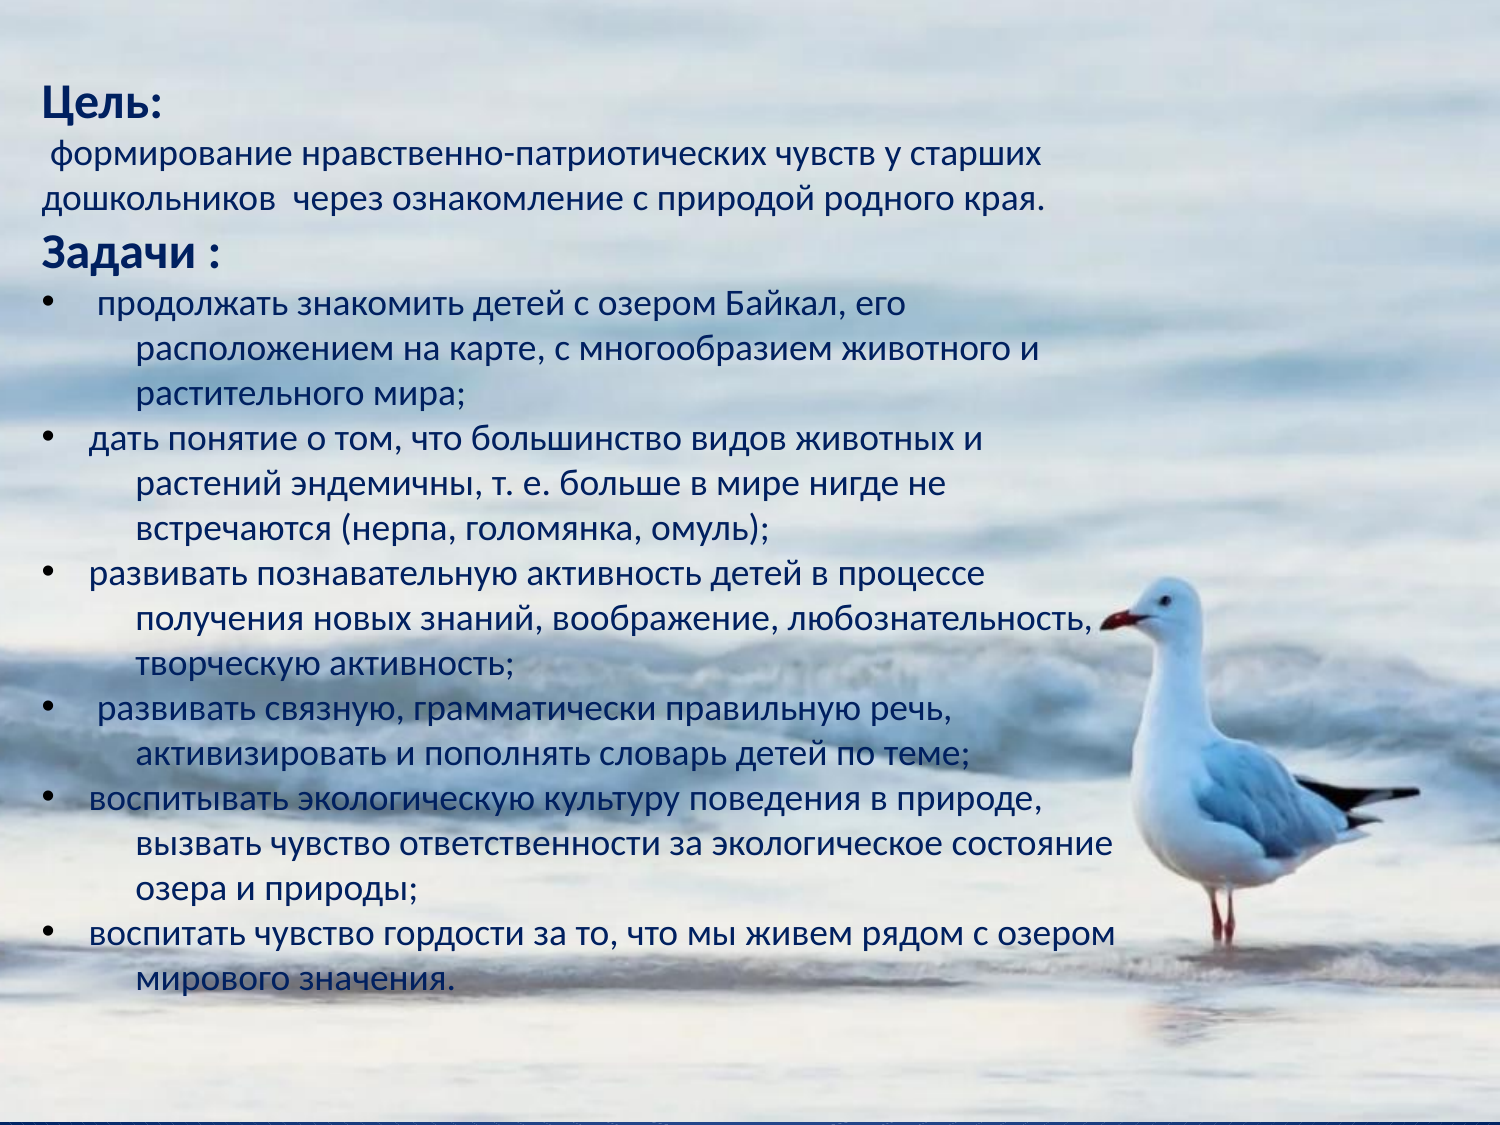

Цель:
 формирование нравственно-патриотических чувств у старших дошкольников через ознакомление с природой родного края.
Задачи :
 продолжать знакомить детей с озером Байкал, его расположением на карте, с многообразием животного и растительного мира;
дать понятие о том, что большинство видов животных и растений эндемичны, т. е. больше в мире нигде не встречаются (нерпа, голомянка, омуль);
развивать познавательную активность детей в процессе получения новых знаний, воображение, любознательность, творческую активность;
 развивать связную, грамматически правильную речь, активизировать и пополнять словарь детей по теме;
воспитывать экологическую культуру поведения в природе, вызвать чувство ответственности за экологическое состояние озера и природы;
воспитать чувство гордости за то, что мы живем рядом с озером мирового значения.